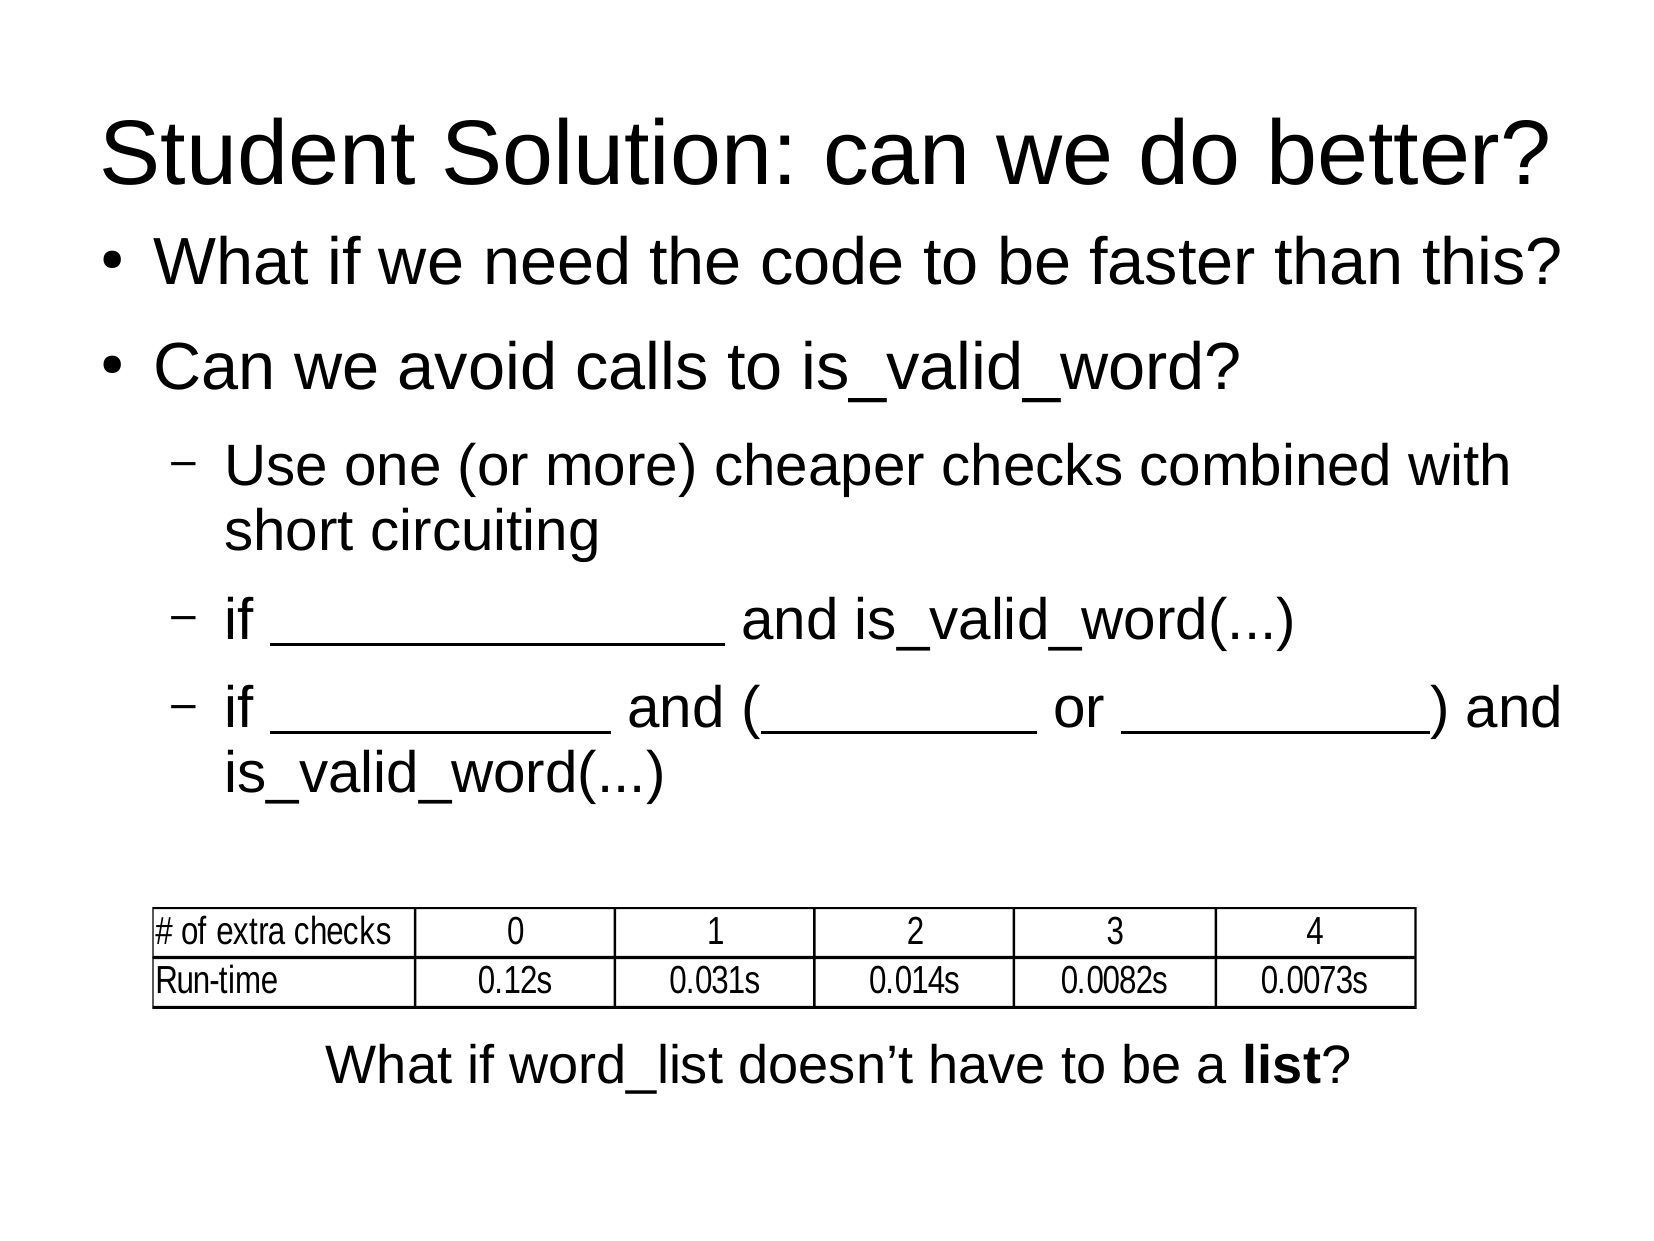

# Student Solution: can we do better?
What if we need the code to be faster than this?
Can we avoid calls to is_valid_word?
Use one (or more) cheaper checks combined with short circuiting
if and is_valid_word(...)
if and ( or ) and is_valid_word(...)
What if word_list doesn’t have to be a list?